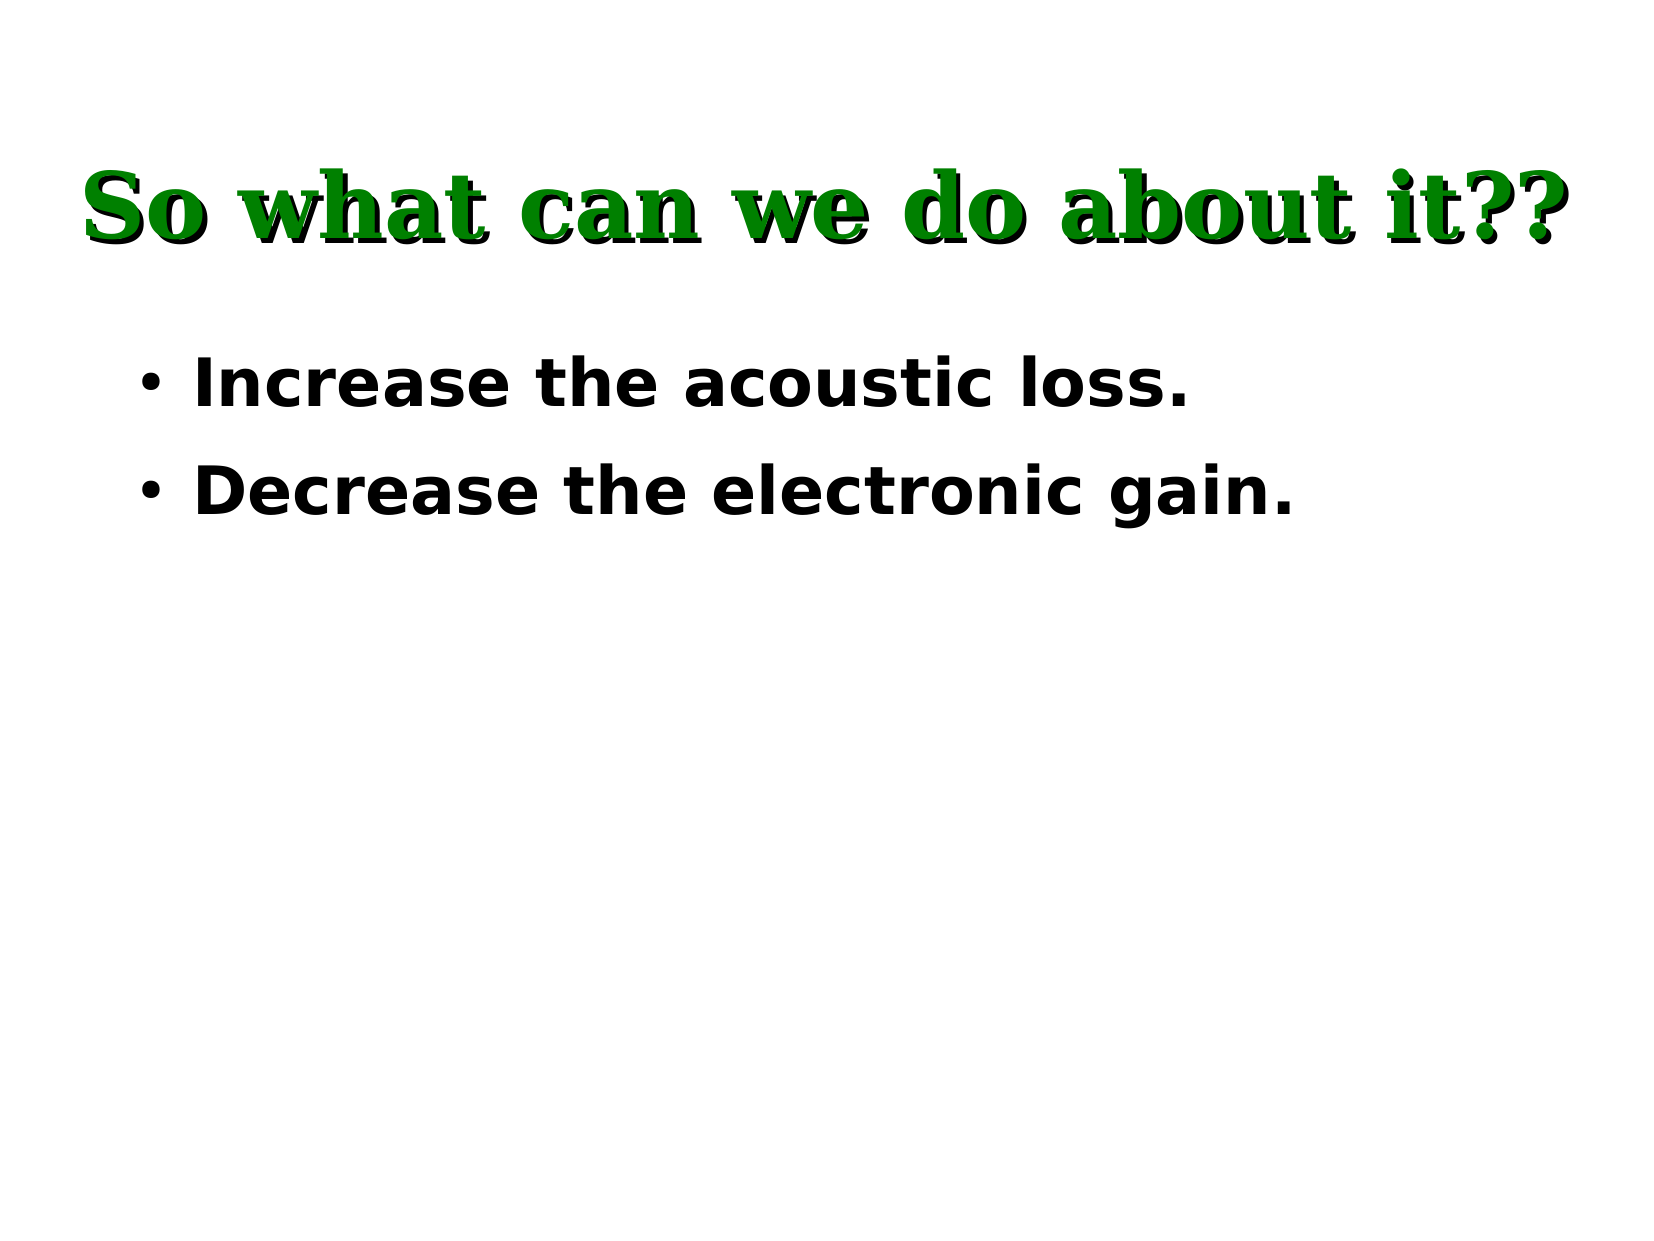

So what can we do about it??
# Increase the acoustic loss.
Decrease the electronic gain.